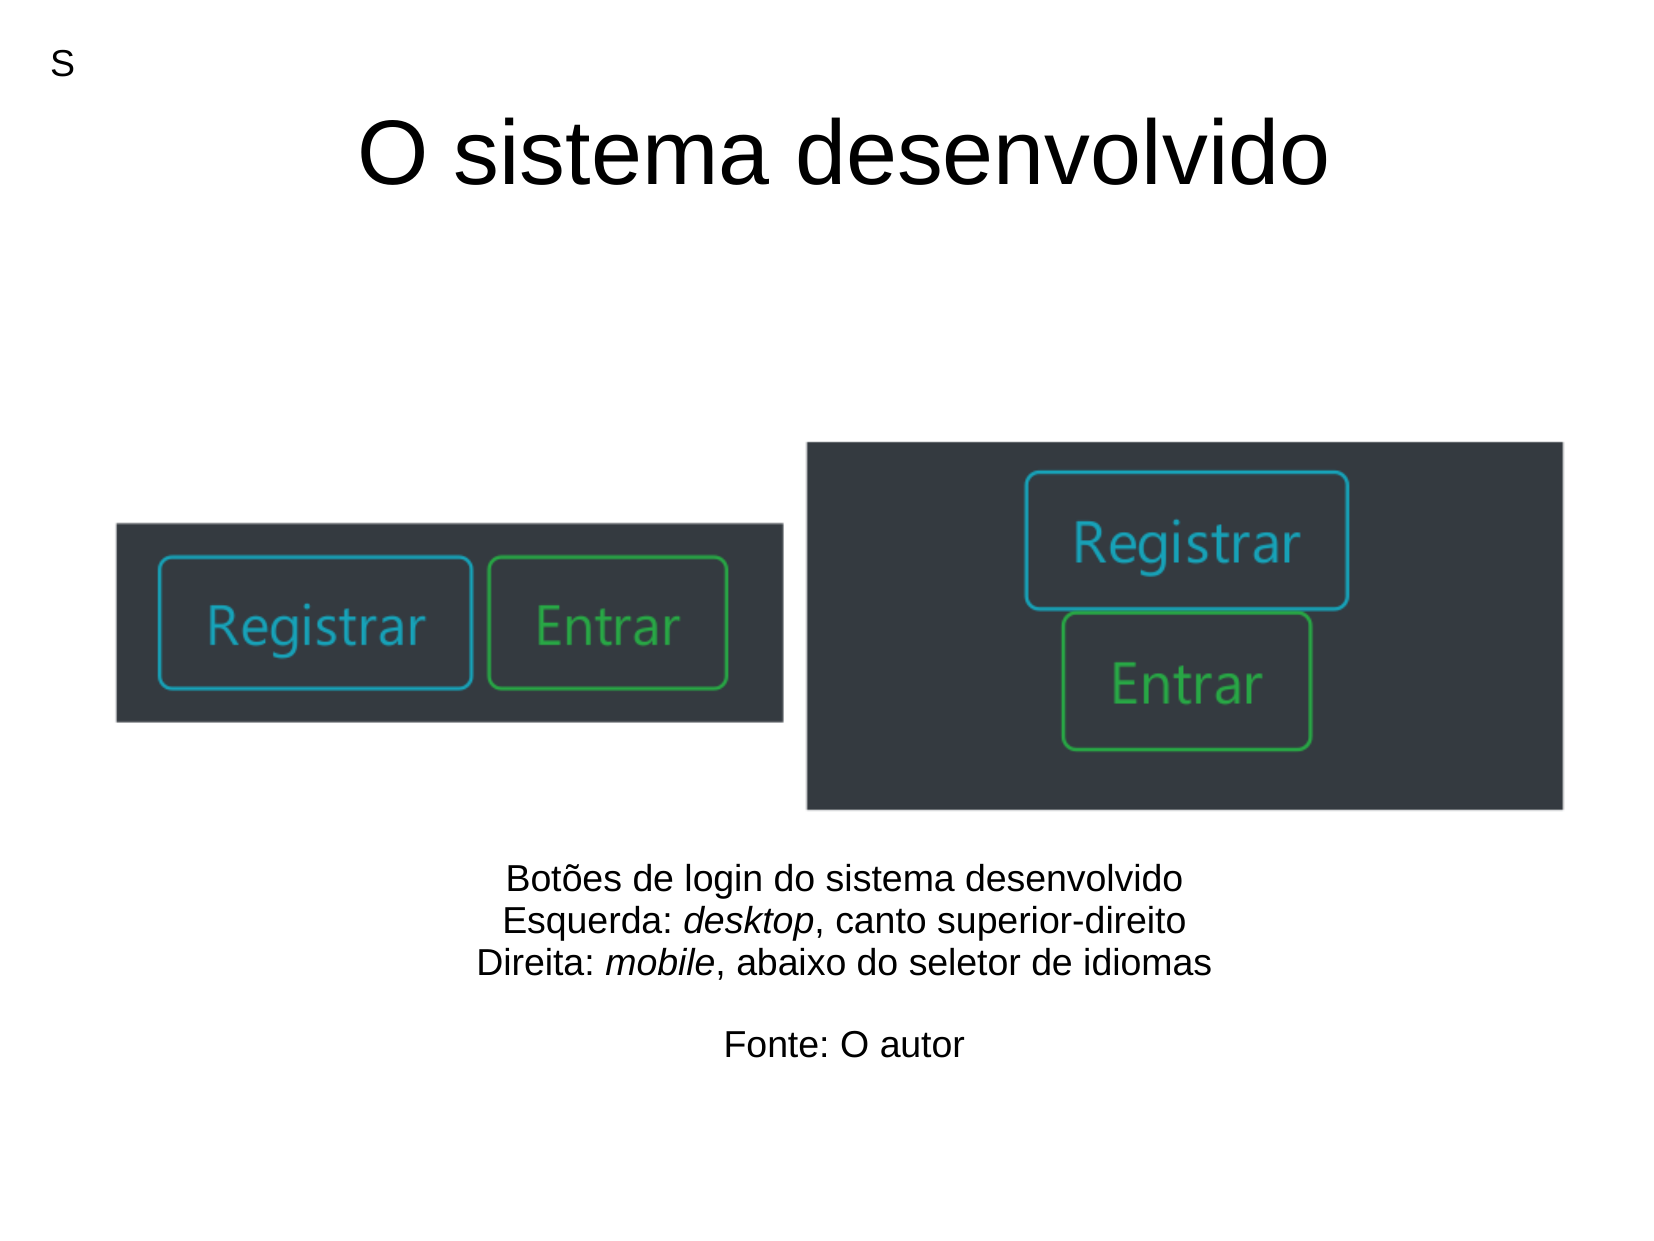

S
# O sistema desenvolvido
Botões de login do sistema desenvolvido
Esquerda: desktop, canto superior-direito
Direita: mobile, abaixo do seletor de idiomas
Fonte: O autor